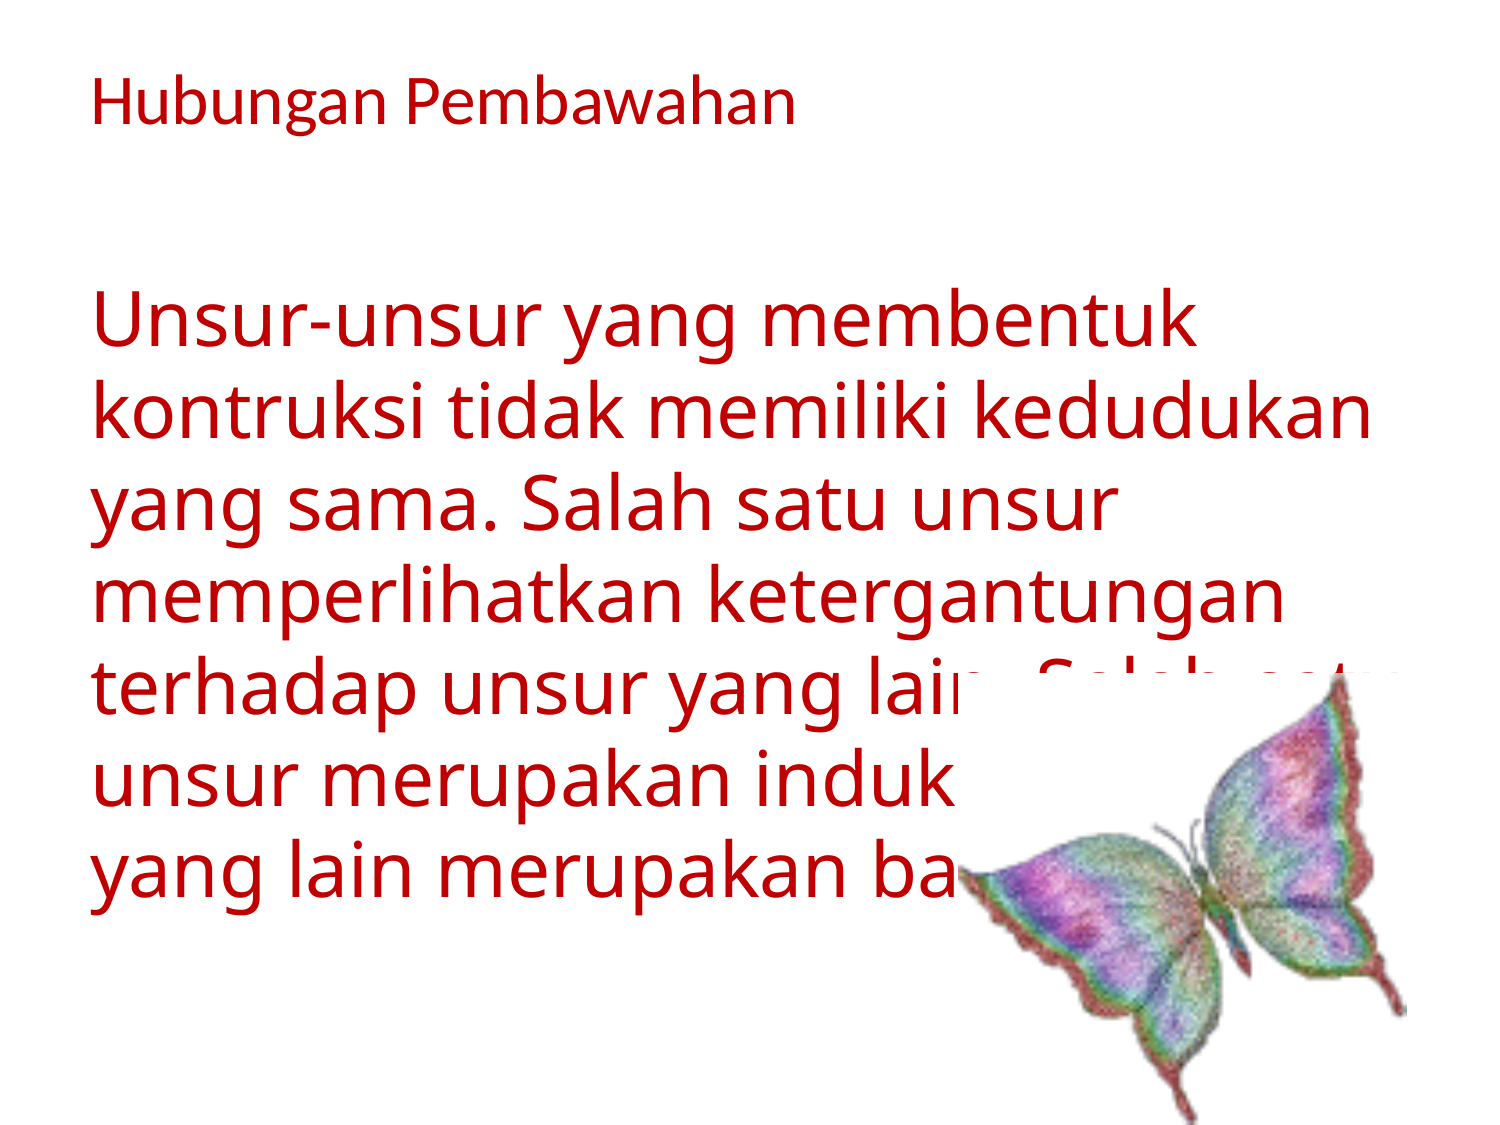

# Hubungan Pembawahan
Unsur-unsur yang membentuk kontruksi tidak memiliki kedudukan yang sama. Salah satu unsur memperlihatkan ketergantungan terhadap unsur yang lain. Salah satu unsur merupakan induk, dan unsur yang lain merupakan bawahan.